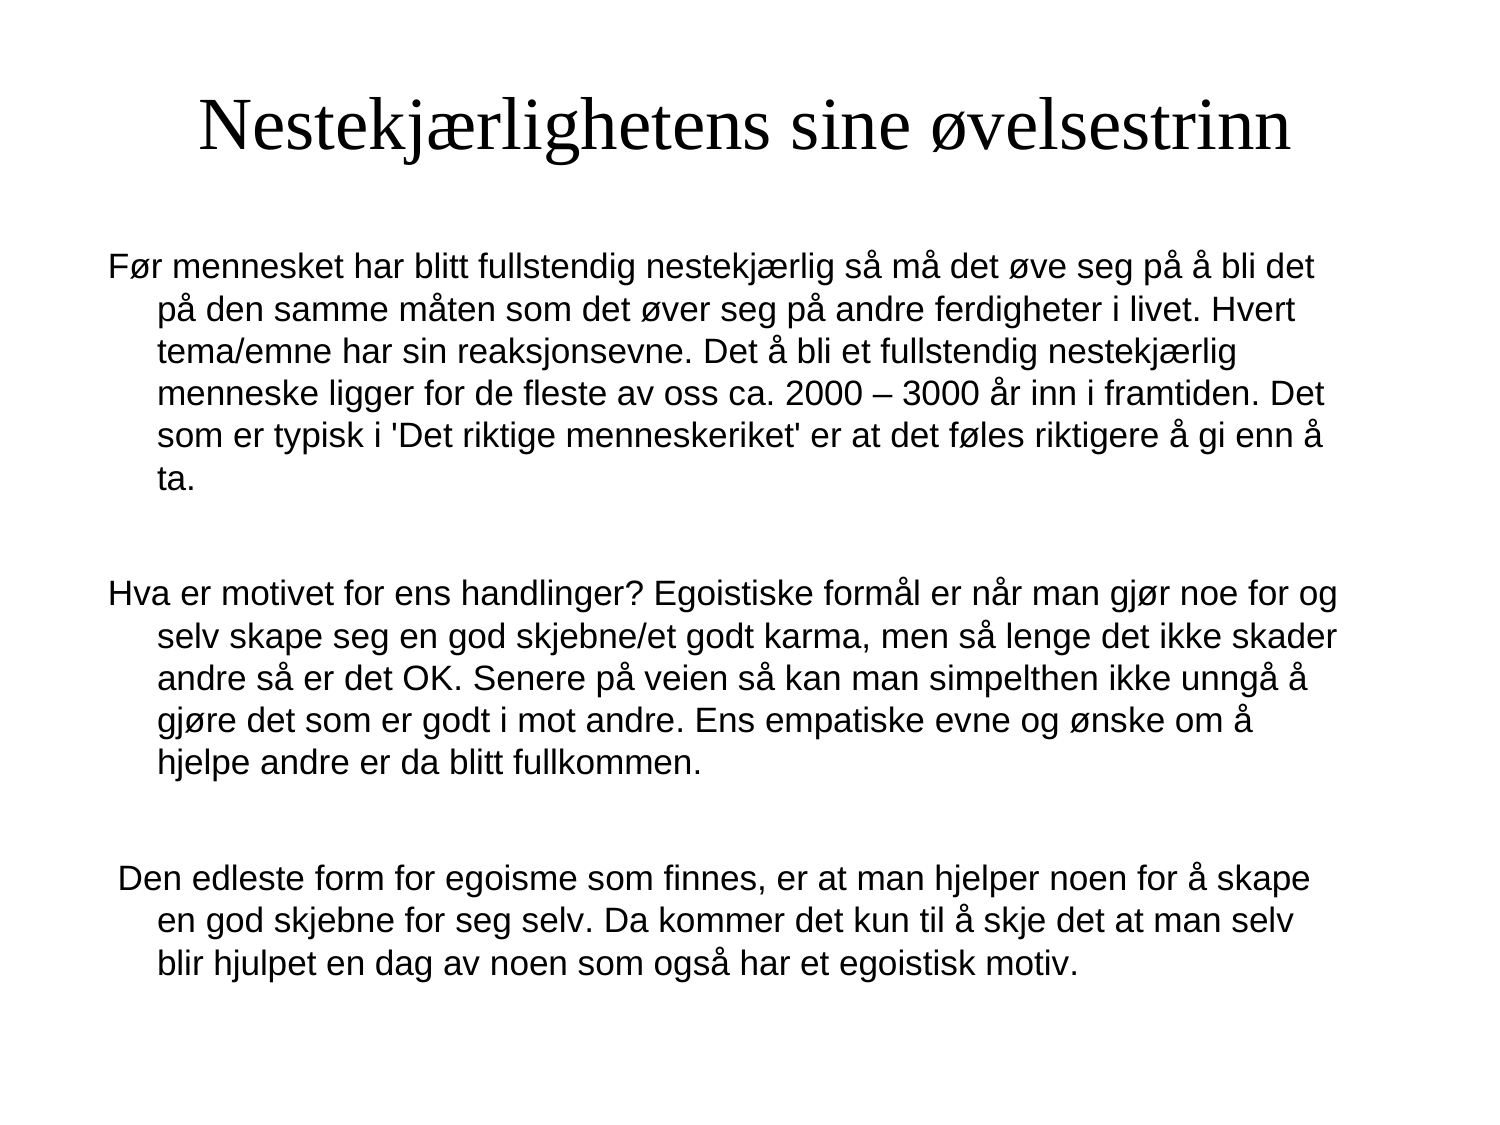

# Nestekjærlighetens sine øvelsestrinn
Før mennesket har blitt fullstendig nestekjærlig så må det øve seg på å bli det på den samme måten som det øver seg på andre ferdigheter i livet. Hvert tema/emne har sin reaksjonsevne. Det å bli et fullstendig nestekjærlig menneske ligger for de fleste av oss ca. 2000 – 3000 år inn i framtiden. Det som er typisk i 'Det riktige menneskeriket' er at det føles riktigere å gi enn å ta.
Hva er motivet for ens handlinger? Egoistiske formål er når man gjør noe for og selv skape seg en god skjebne/et godt karma, men så lenge det ikke skader andre så er det OK. Senere på veien så kan man simpelthen ikke unngå å gjøre det som er godt i mot andre. Ens empatiske evne og ønske om å hjelpe andre er da blitt fullkommen.
 Den edleste form for egoisme som finnes, er at man hjelper noen for å skape en god skjebne for seg selv. Da kommer det kun til å skje det at man selv blir hjulpet en dag av noen som også har et egoistisk motiv.